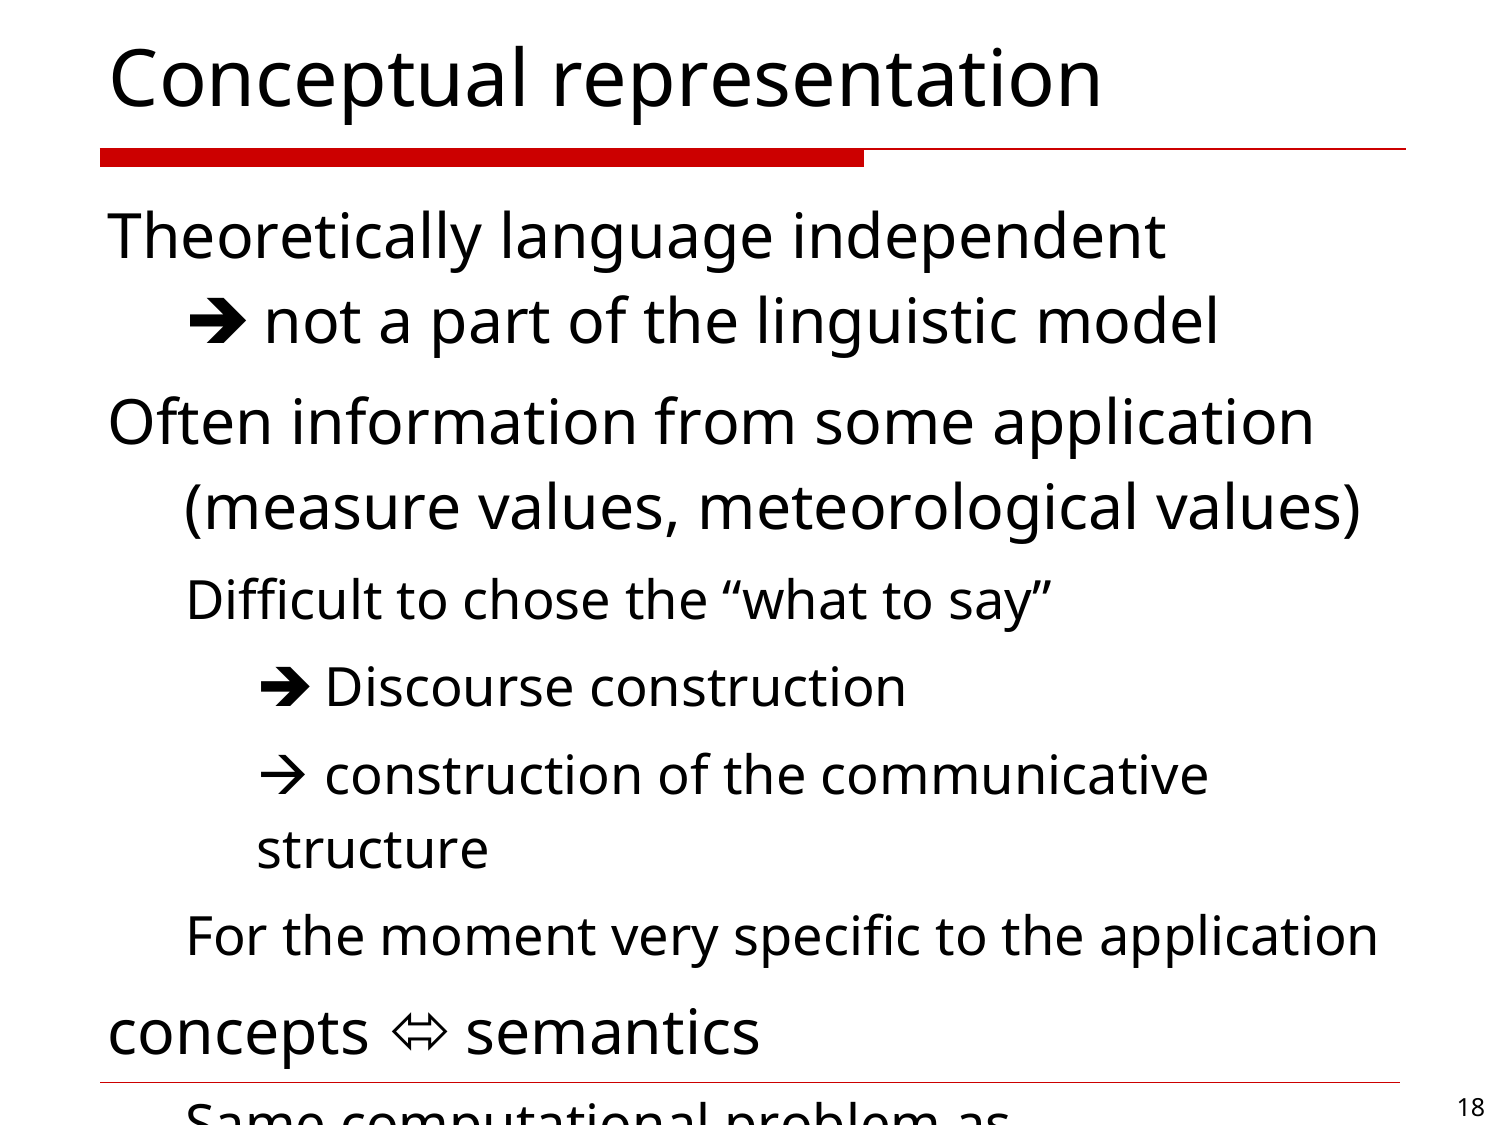

# Conceptual representation
Theoretically language independent
 not a part of the linguistic model
Often information from some application (measure values, meteorological values)
Difficult to chose the “what to say”
	 Discourse construction
	 construction of the communicative structure
For the moment very specific to the application
concepts  semantics
Same computational problem as
semantic  syntax
18